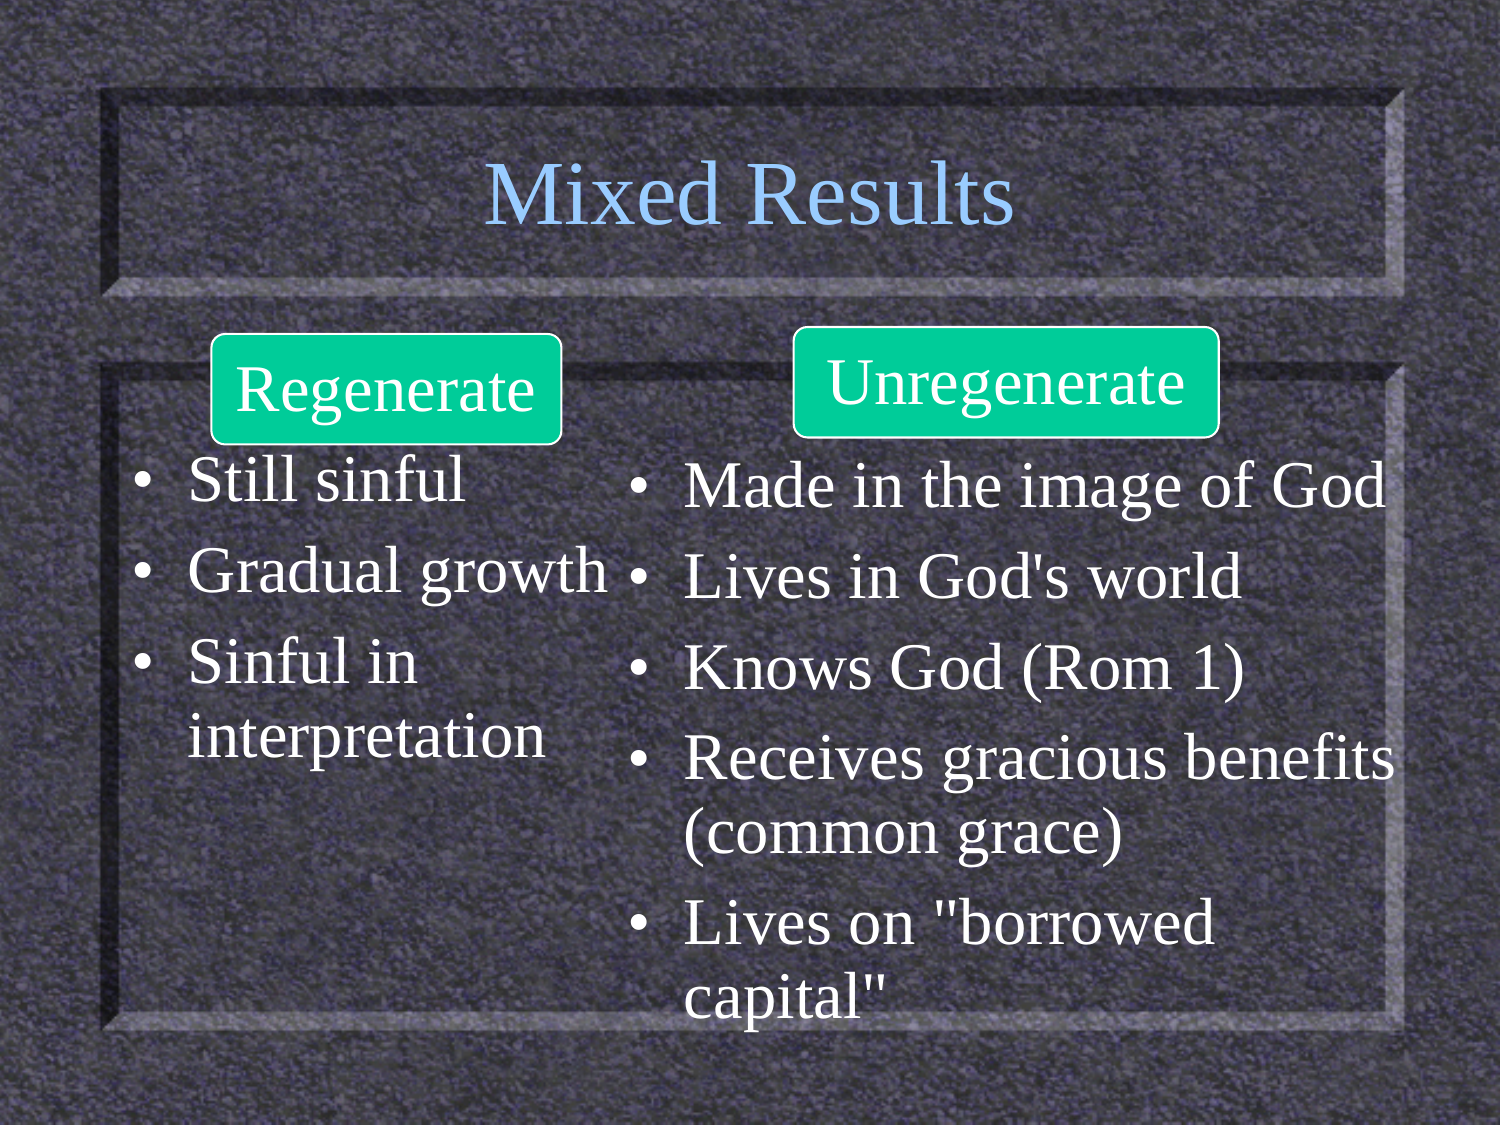

# Mixed Results
Unregenerate
Regenerate
Still sinful
Gradual growth
Sinful in interpretation
Made in the image of God
Lives in God's world
Knows God (Rom 1)
Receives gracious benefits (common grace)
Lives on "borrowed capital"